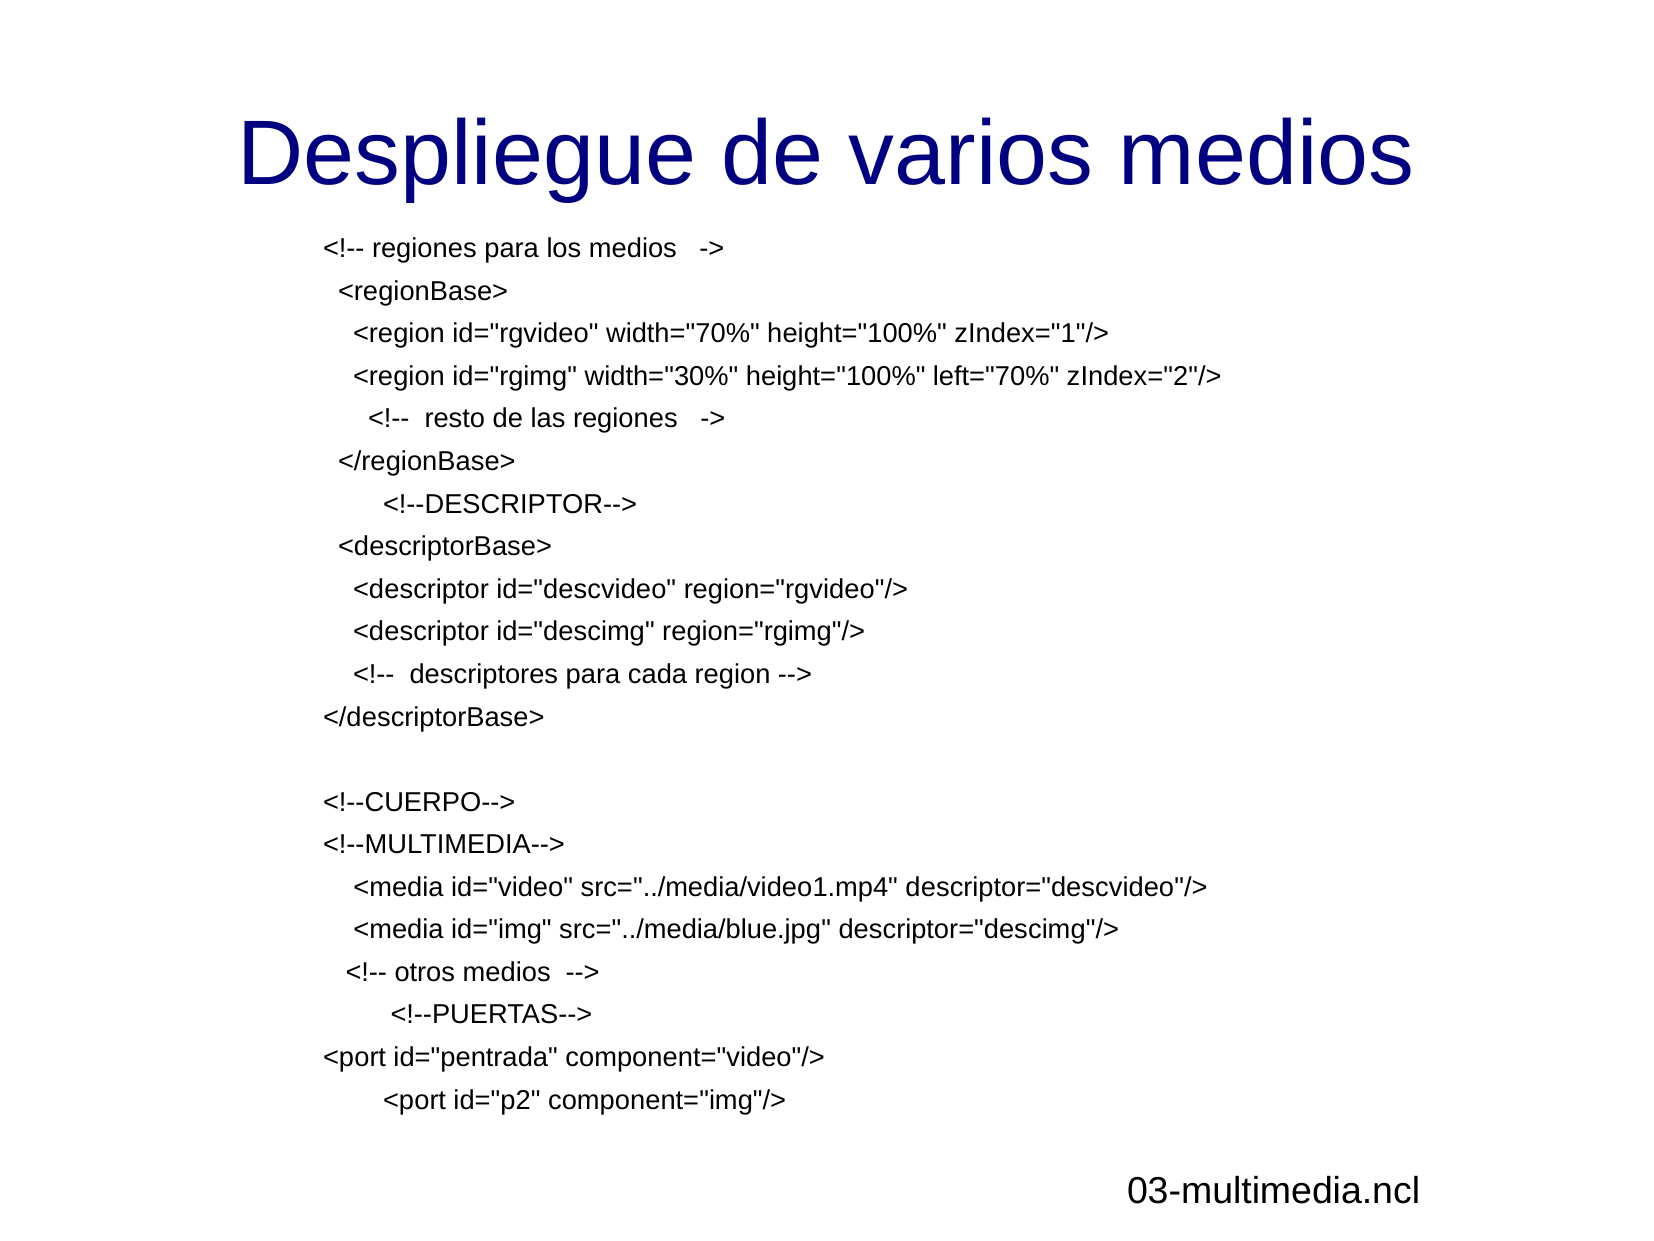

# Despliegue de varios medios
<!-- regiones para los medios ->
 <regionBase>
 <region id="rgvideo" width="70%" height="100%" zIndex="1"/>
 <region id="rgimg" width="30%" height="100%" left="70%" zIndex="2"/>
 <!-- resto de las regiones ->
 </regionBase>
 <!--DESCRIPTOR-->
 <descriptorBase>
 <descriptor id="descvideo" region="rgvideo"/>
 <descriptor id="descimg" region="rgimg"/>
 <!-- descriptores para cada region -->
</descriptorBase>
<!--CUERPO-->
<!--MULTIMEDIA-->
 	<media id="video" src="../media/video1.mp4" descriptor="descvideo"/>
 	<media id="img" src="../media/blue.jpg" descriptor="descimg"/>
 <!-- otros medios -->
 <!--PUERTAS-->
<port id="pentrada" component="video"/>
 <port id="p2" component="img"/>
03-multimedia.ncl